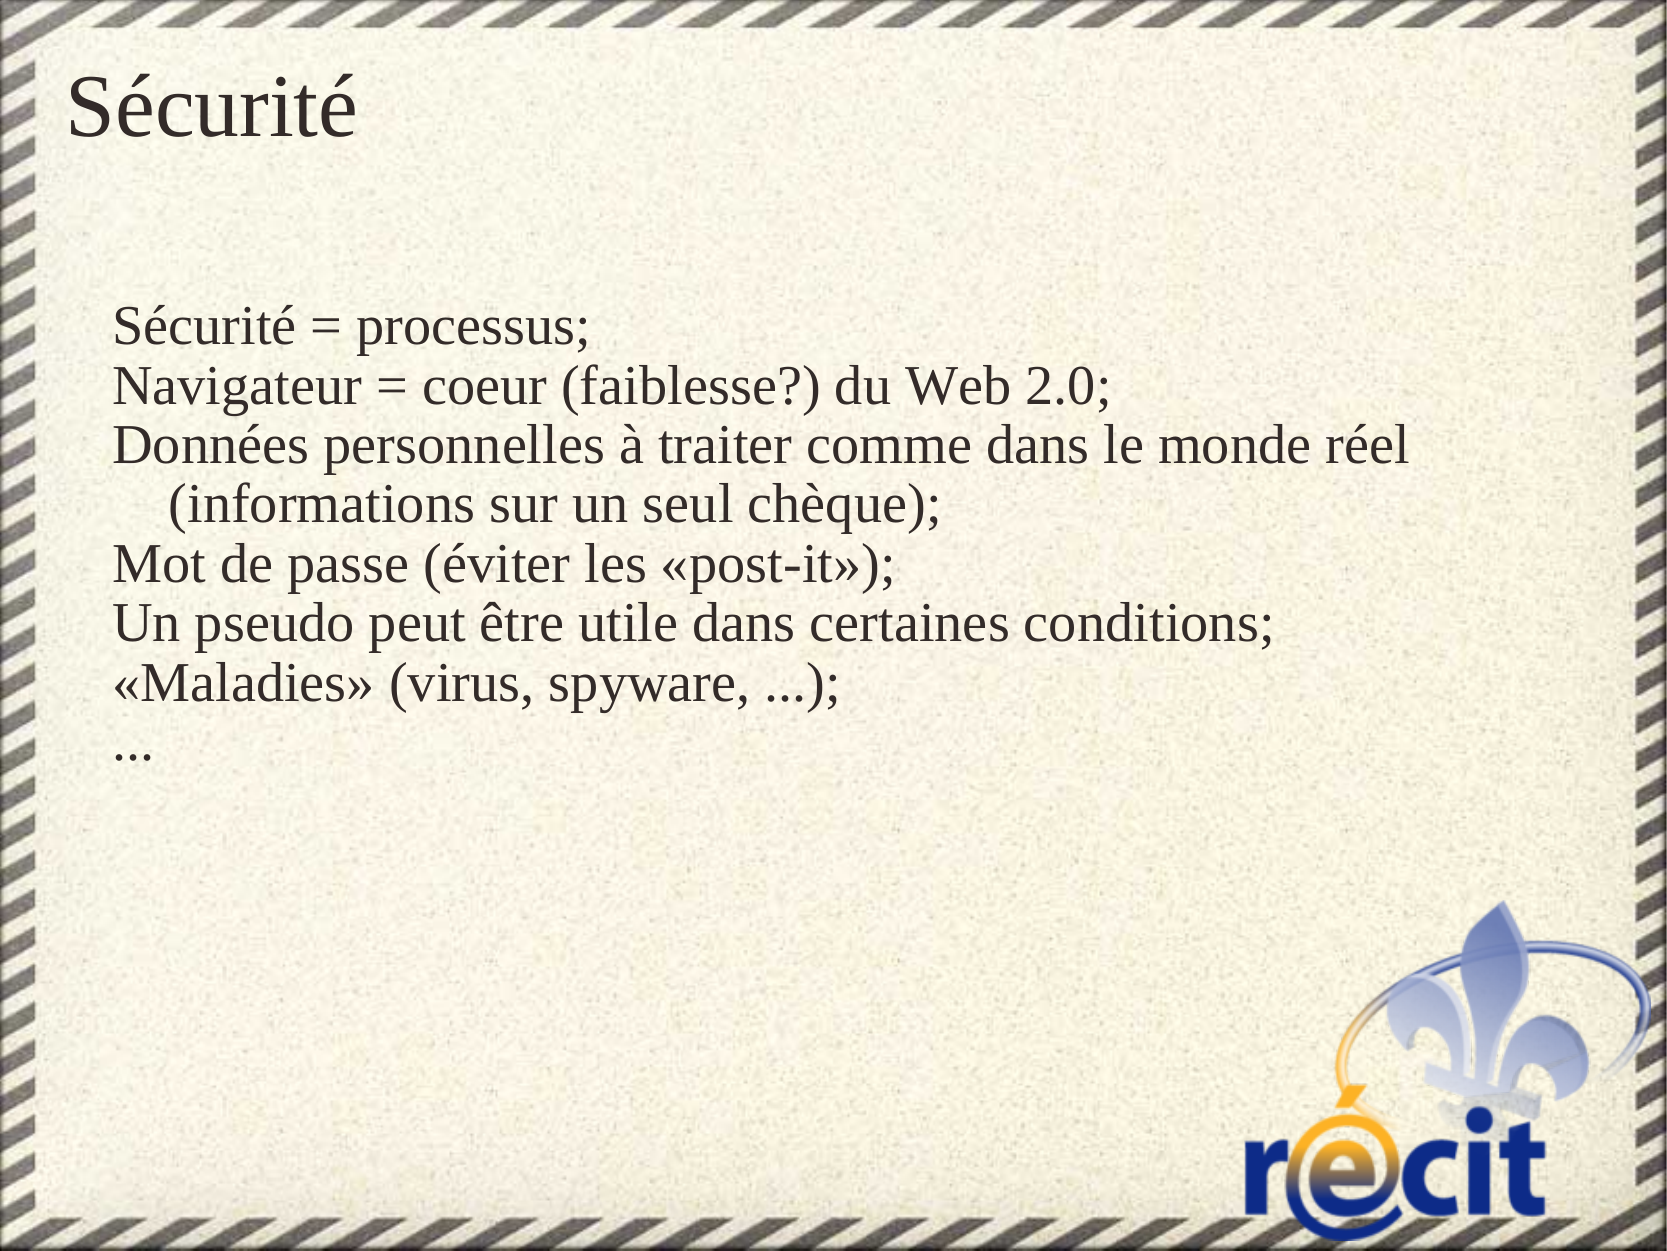

# Sécurité
Sécurité = processus;
Navigateur = coeur (faiblesse?) du Web 2.0;
Données personnelles à traiter comme dans le monde réel (informations sur un seul chèque);
Mot de passe (éviter les «post-it»);
Un pseudo peut être utile dans certaines conditions;
«Maladies» (virus, spyware, ...);
...